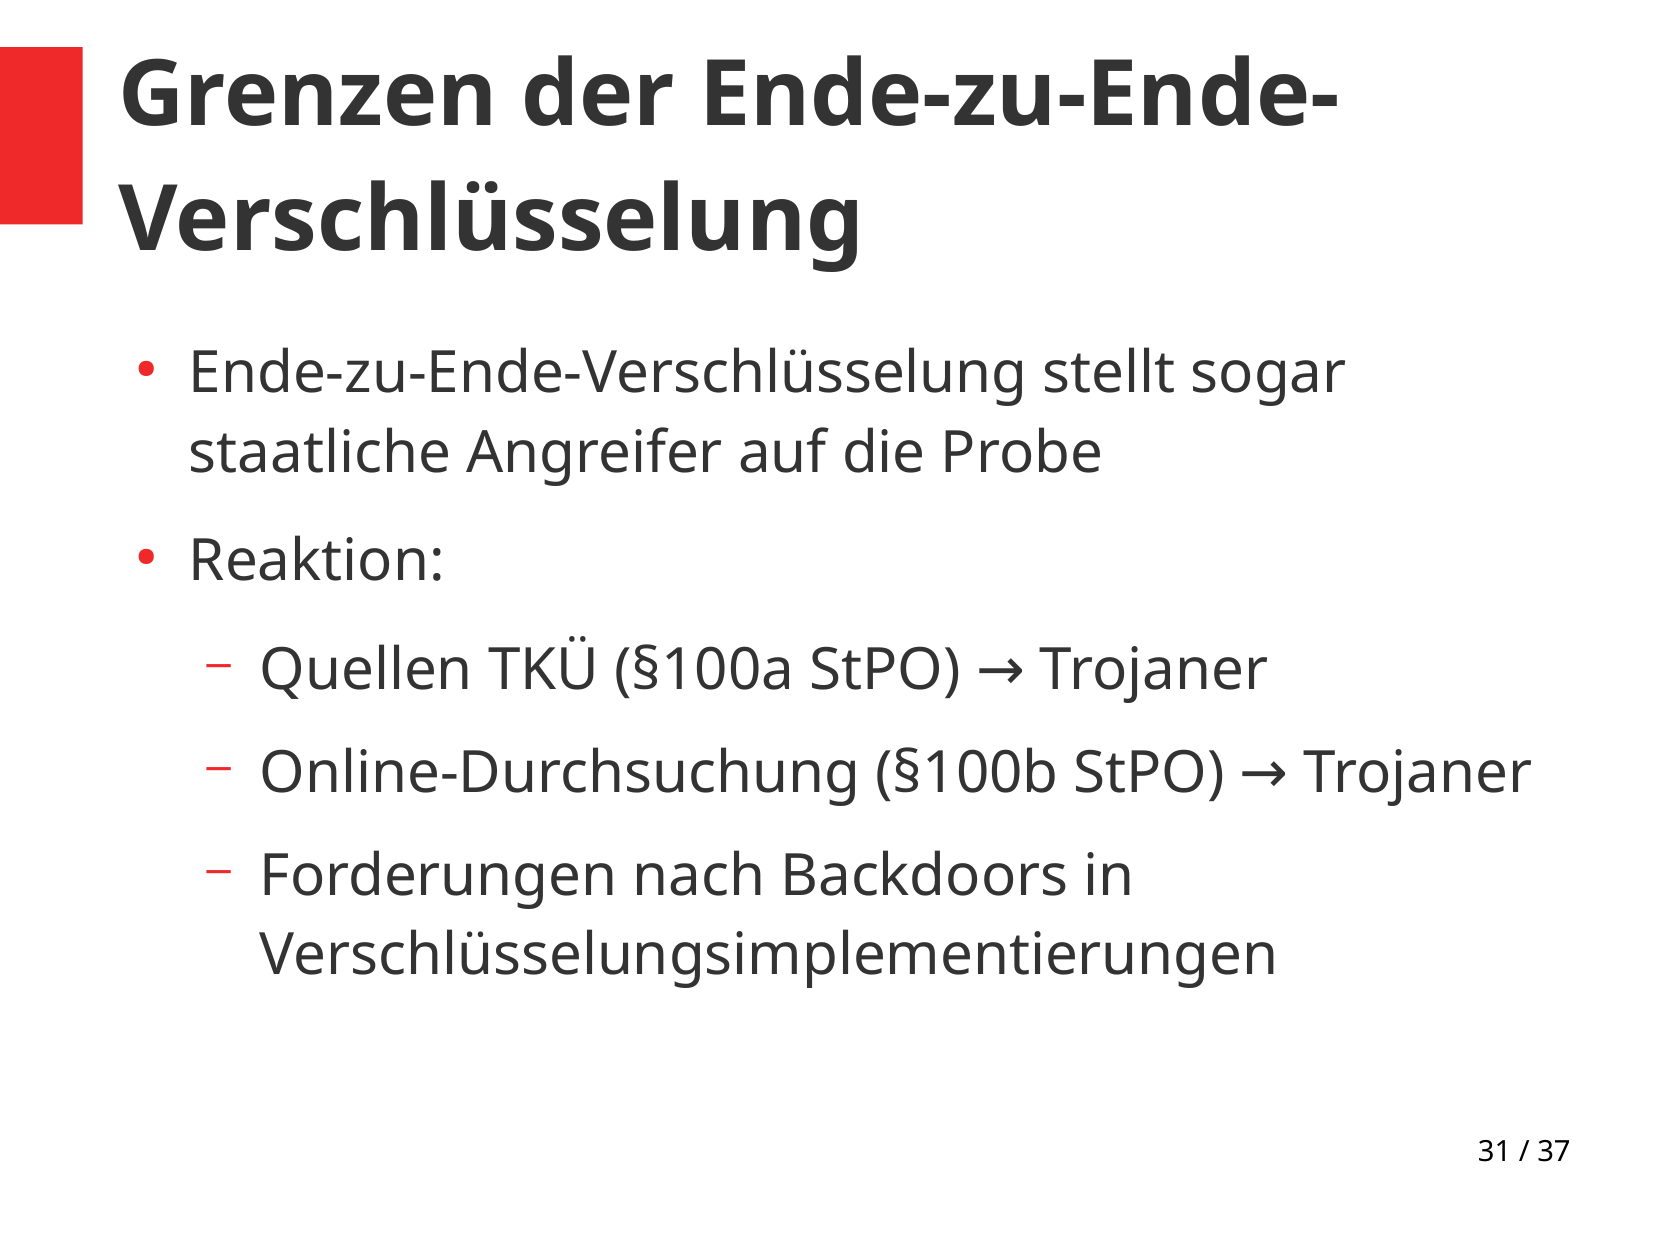

# Grenzen der Ende-zu-Ende-Verschlüsselung
Ende-zu-Ende-Verschlüsselung stellt sogar staatliche Angreifer auf die Probe
Reaktion:
Quellen TKÜ (§100a StPO) → Trojaner
Online-Durchsuchung (§100b StPO) → Trojaner
Forderungen nach Backdoors in Verschlüsselungsimplementierungen
31